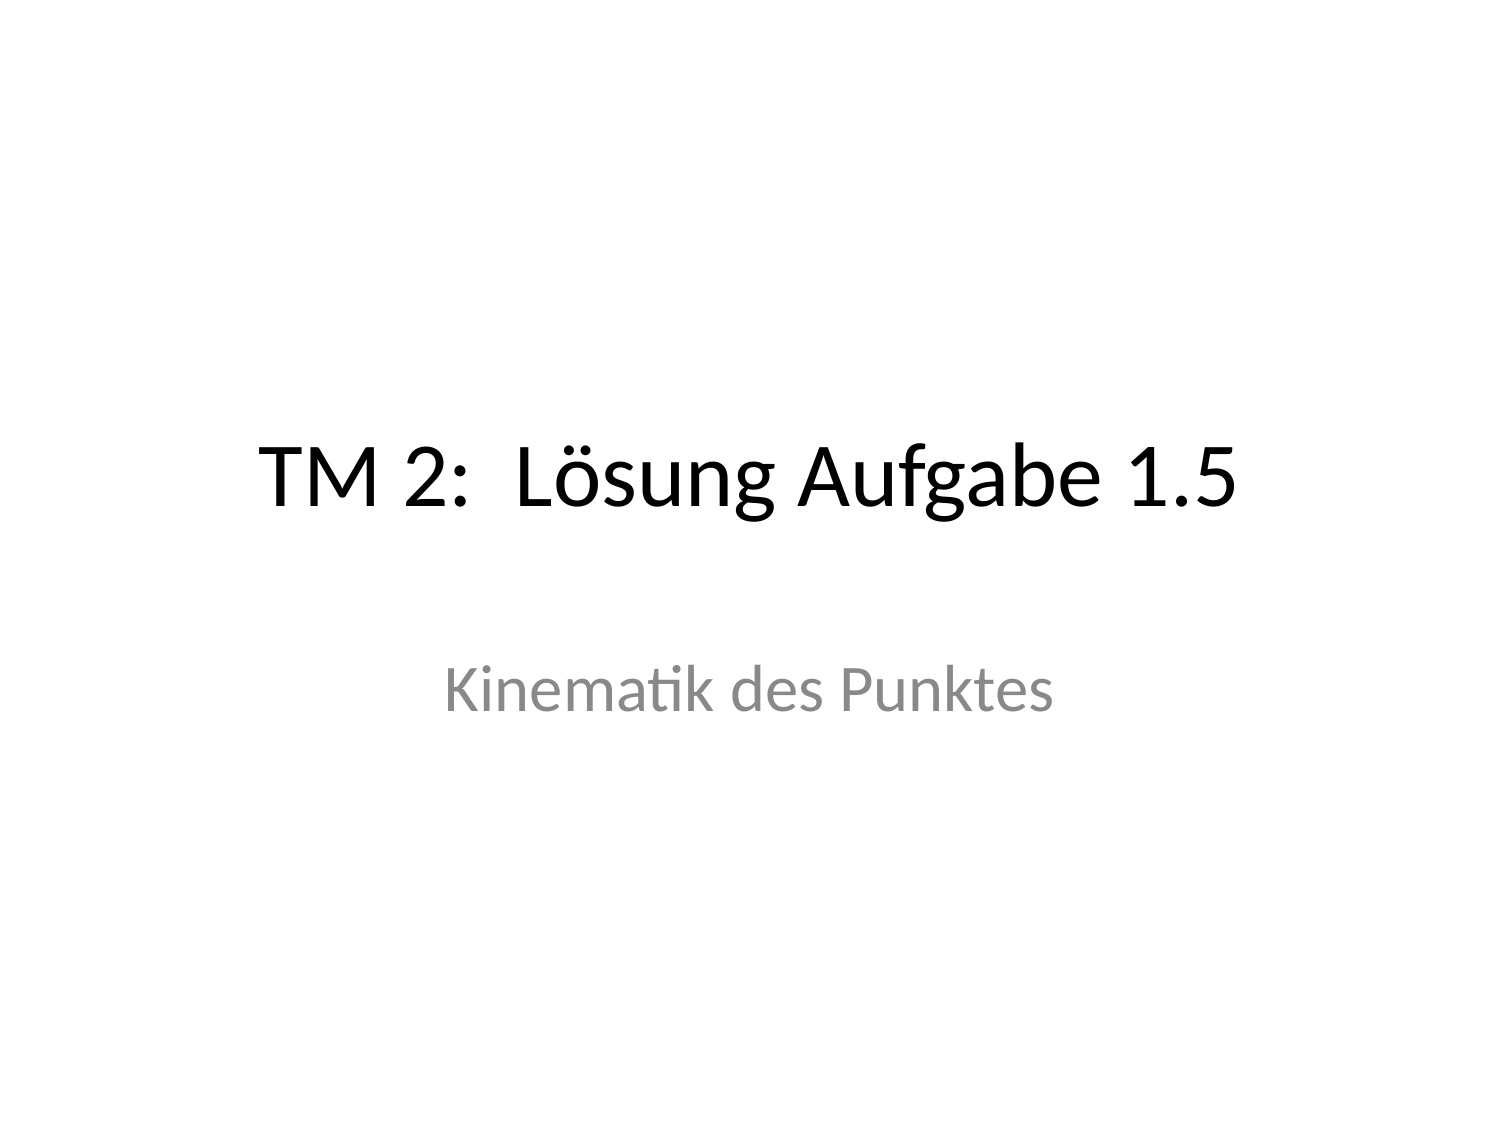

# TM 2: Lösung Aufgabe 1.5
Kinematik des Punktes